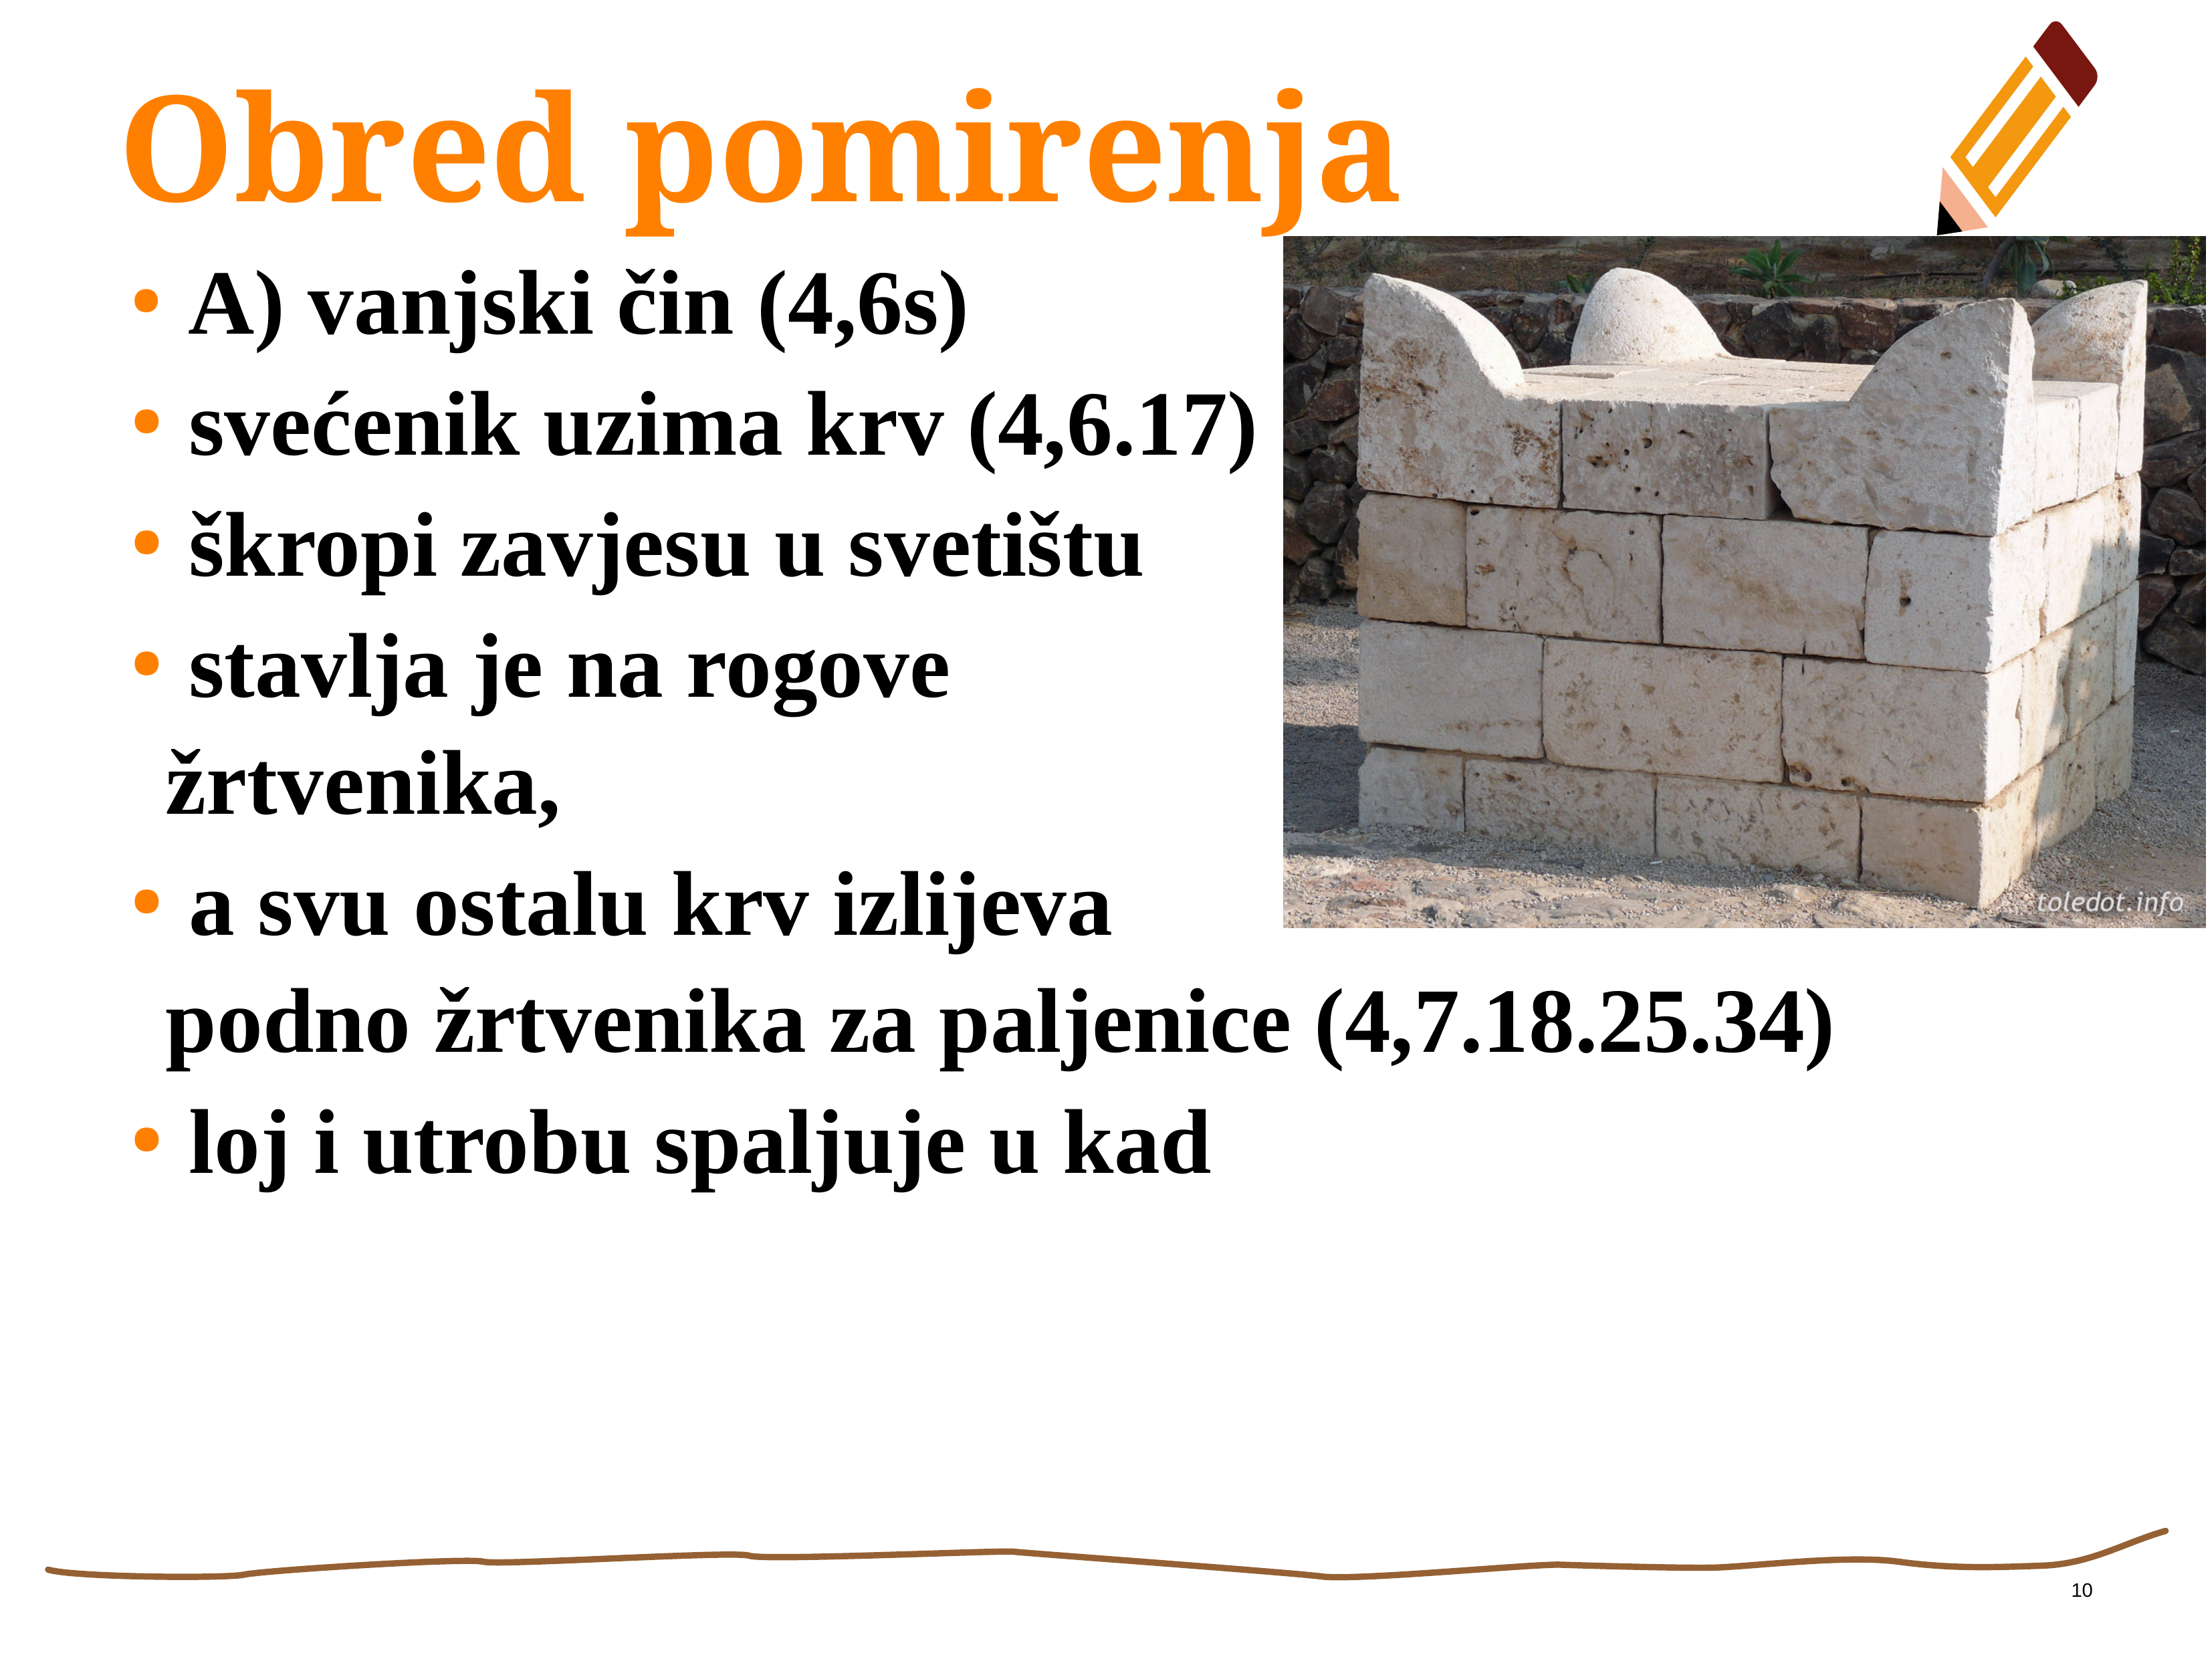

# Obred pomirenja
 A) vanjski čin (4,6s)
 svećenik uzima krv (4,6.17)
 škropi zavjesu u svetištu
 stavlja je na rogove
žrtvenika,
 a svu ostalu krv izlijeva
podno žrtvenika za paljenice (4,7.18.25.34)
 loj i utrobu spaljuje u kad
10